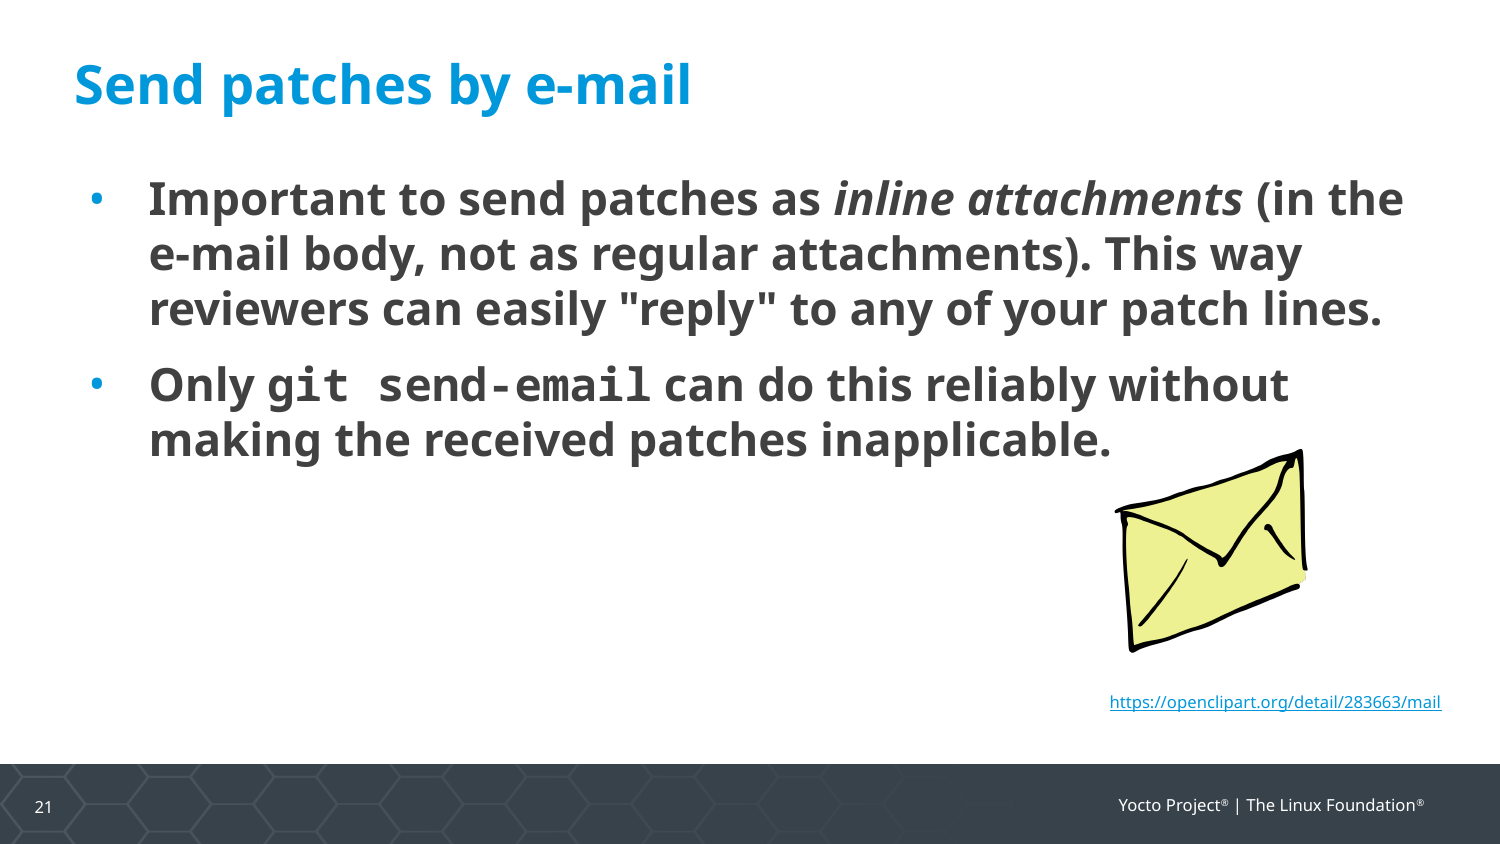

# Send patches by e-mail
Important to send patches as inline attachments (in the e-mail body, not as regular attachments). This way reviewers can easily "reply" to any of your patch lines.
Only git send-email can do this reliably without making the received patches inapplicable.
https://openclipart.org/detail/283663/mail